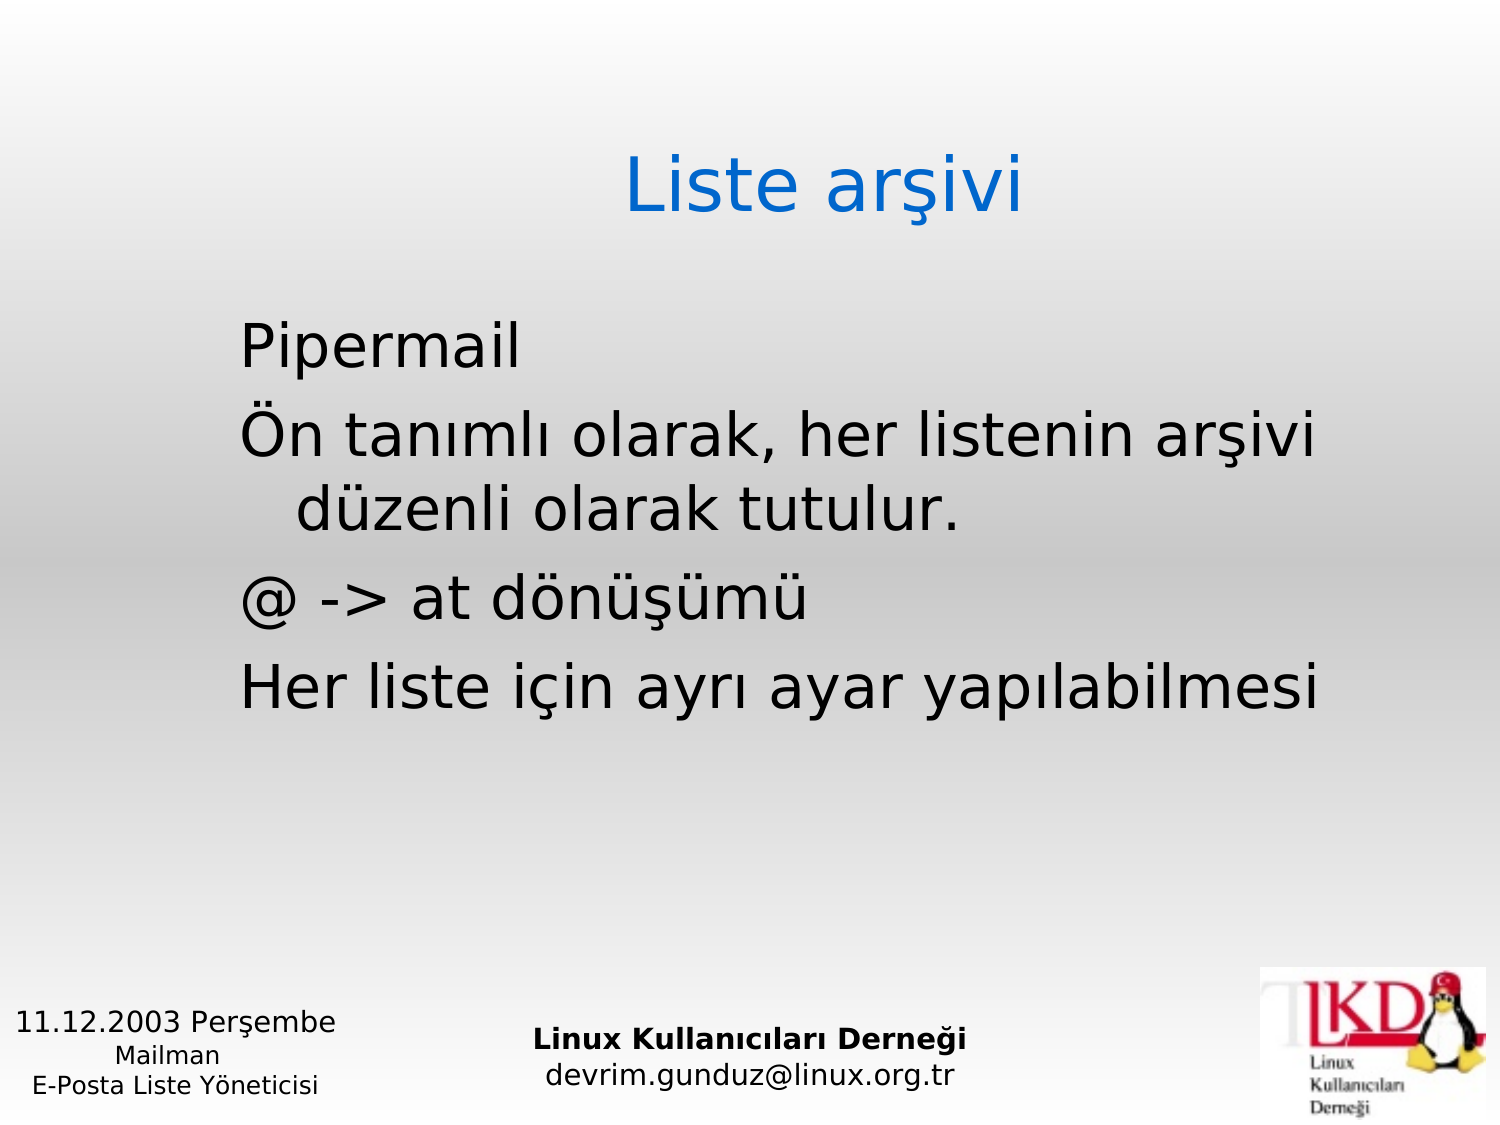

# Liste arşivi
Pipermail
Ön tanımlı olarak, her listenin arşivi düzenli olarak tutulur.
@ -> at dönüşümü
Her liste için ayrı ayar yapılabilmesi